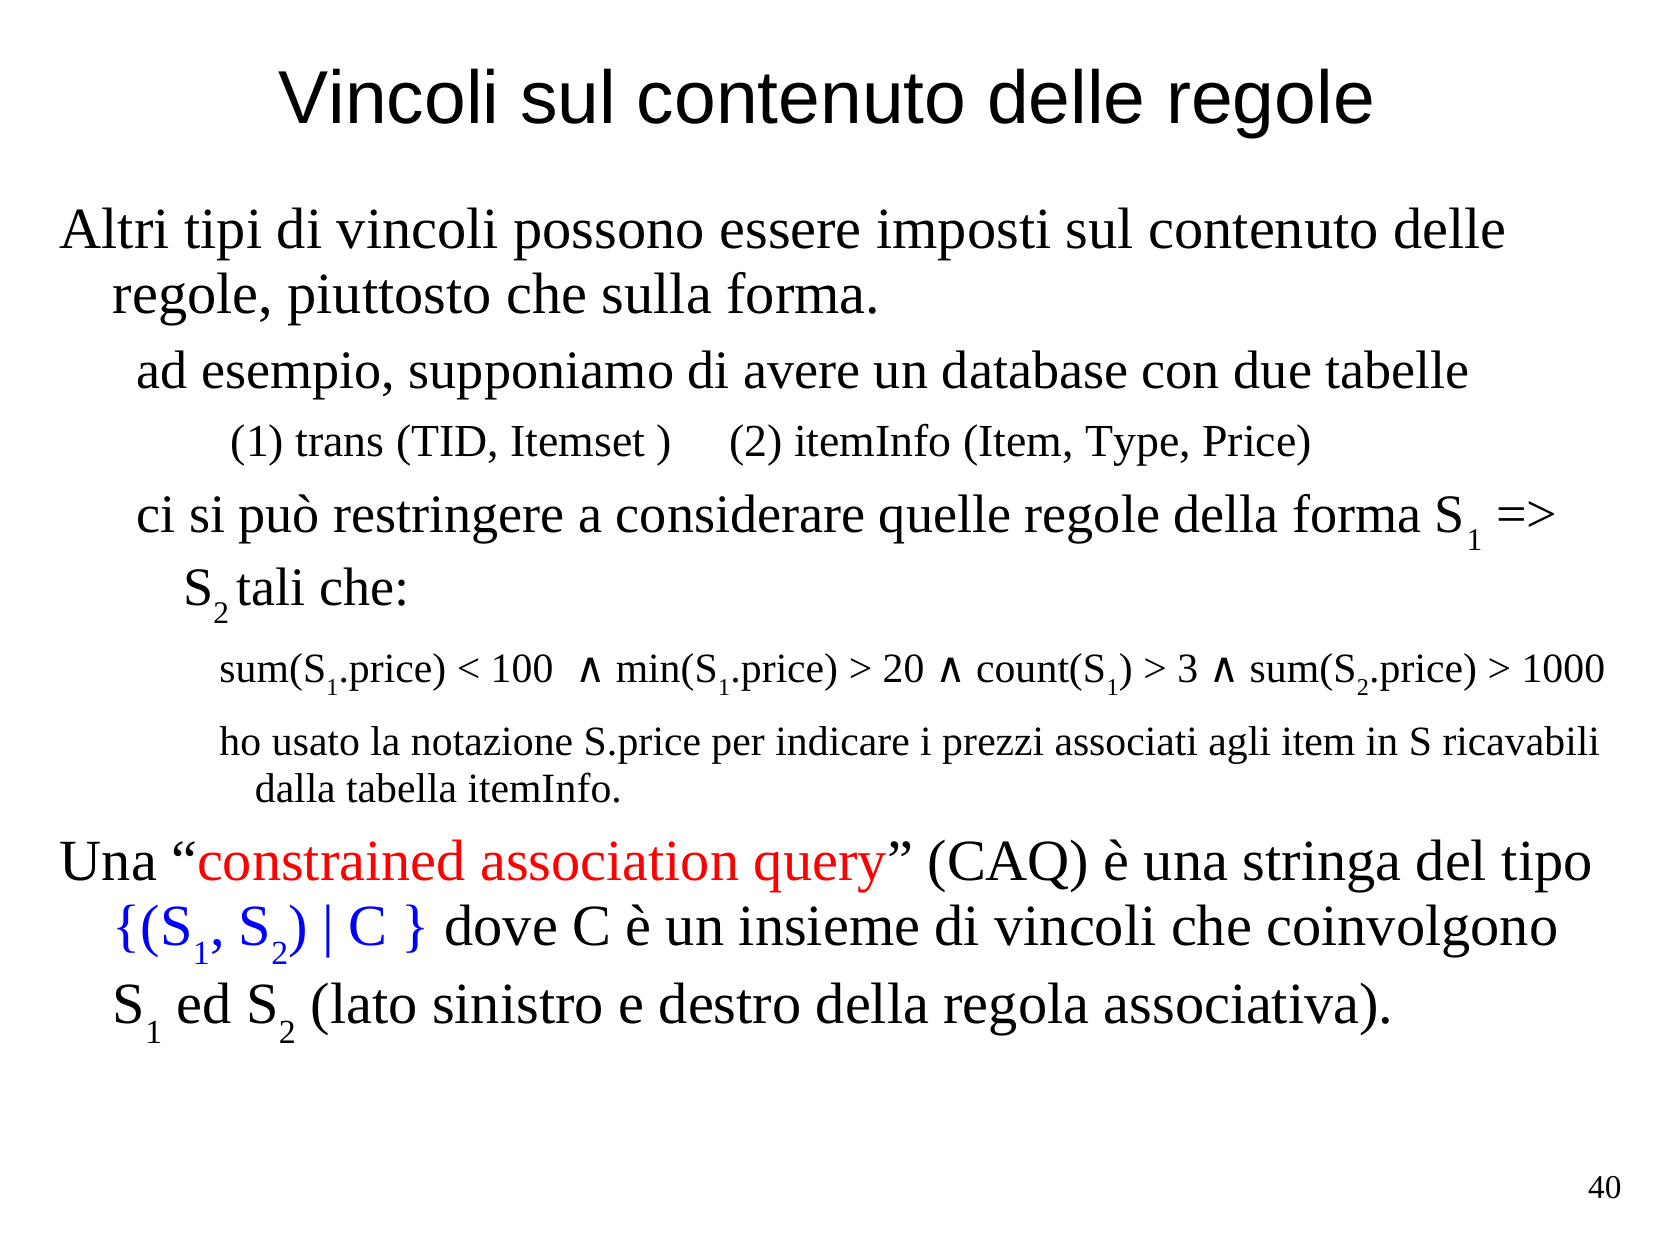

# Vincoli sul contenuto delle regole
Altri tipi di vincoli possono essere imposti sul contenuto delle regole, piuttosto che sulla forma.
ad esempio, supponiamo di avere un database con due tabelle
 (1) trans (TID, Itemset ) (2) itemInfo (Item, Type, Price)
ci si può restringere a considerare quelle regole della forma S1 => S2 tali che:
sum(S1.price) < 100 ∧ min(S1.price) > 20 ∧ count(S1) > 3 ∧ sum(S2.price) > 1000
ho usato la notazione S.price per indicare i prezzi associati agli item in S ricavabili dalla tabella itemInfo.
Una “constrained association query” (CAQ) è una stringa del tipo {(S1, S2) | C } dove C è un insieme di vincoli che coinvolgono S1 ed S2 (lato sinistro e destro della regola associativa).